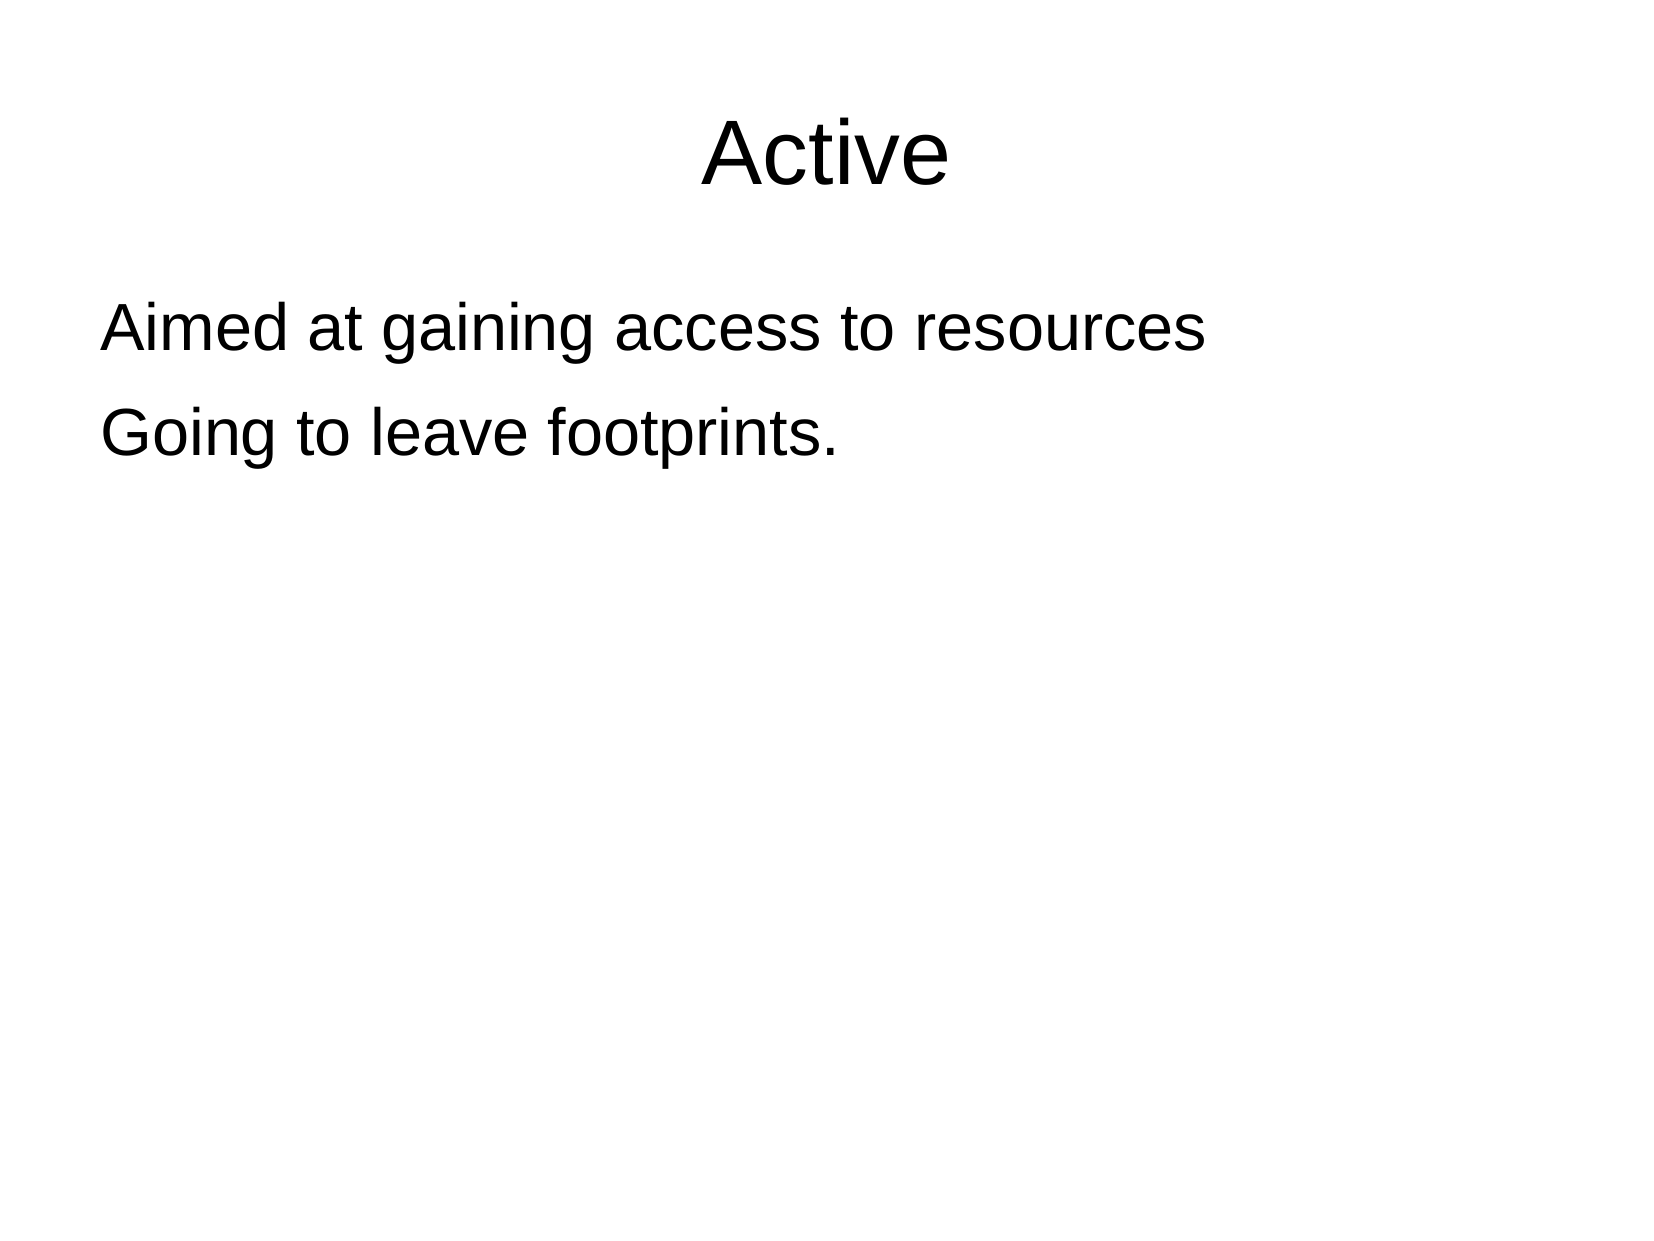

# Active
Aimed at gaining access to resources
Going to leave footprints.